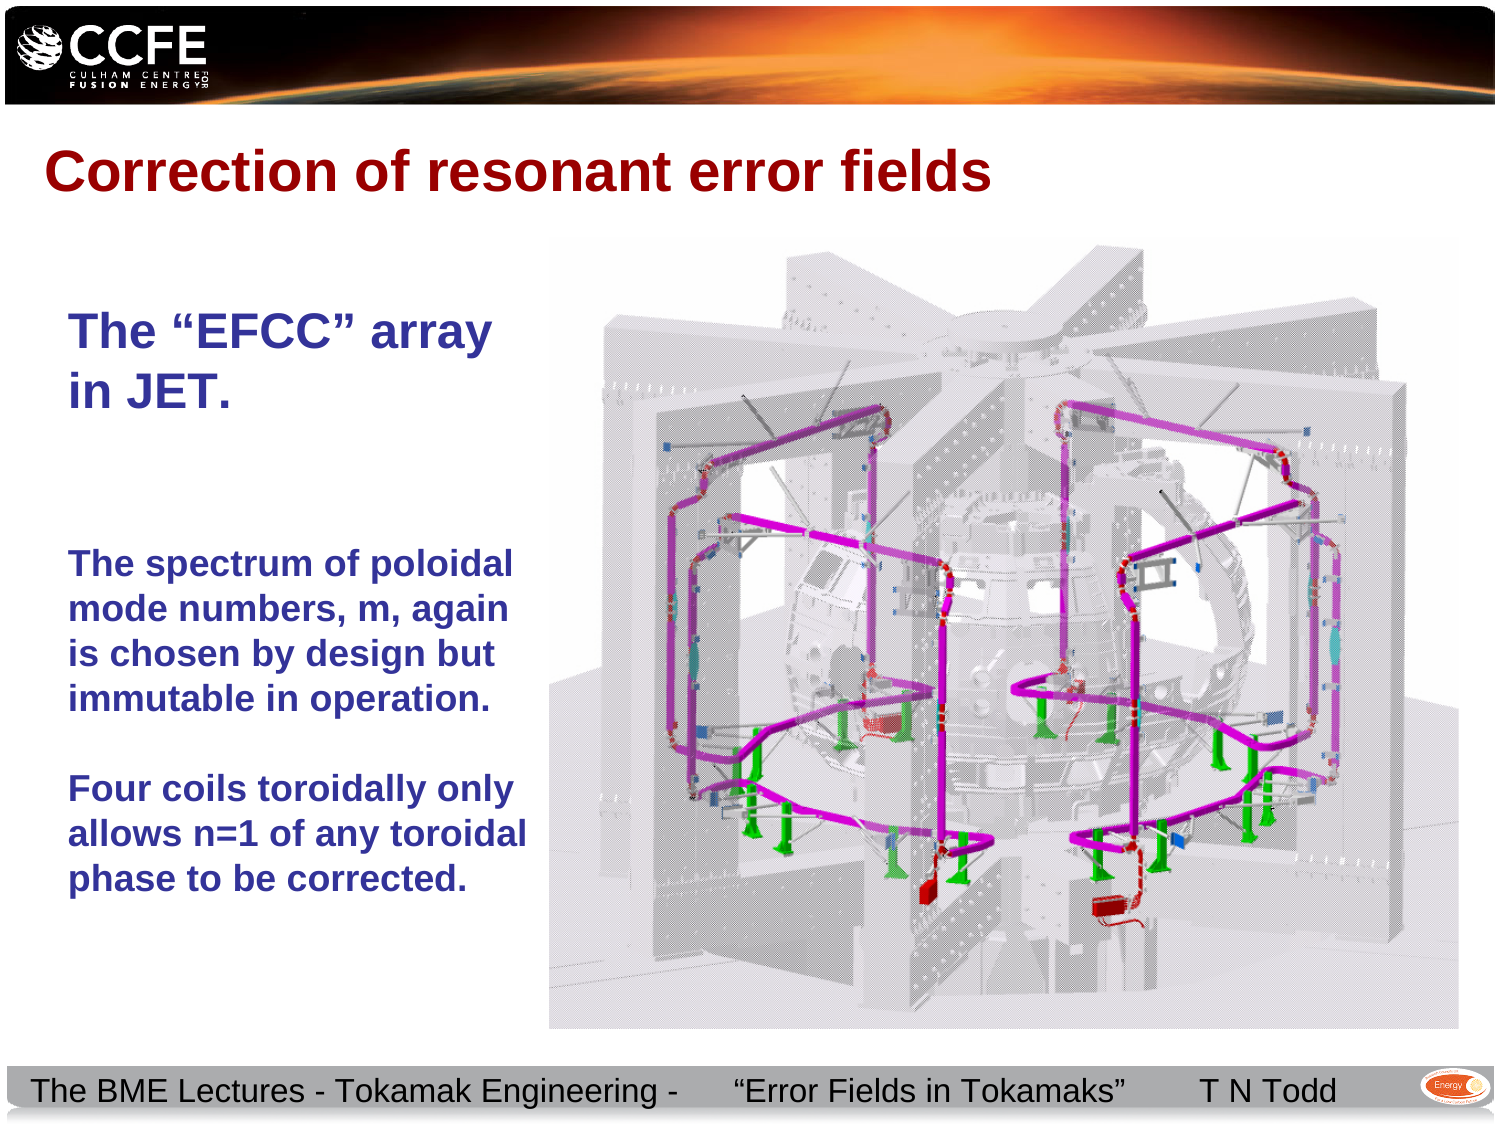

Correction of resonant error fields
The “EFCC” array in JET.
The spectrum of poloidal mode numbers, m, again is chosen by design but immutable in operation.
Four coils toroidally only allows n=1 of any toroidal phase to be corrected.